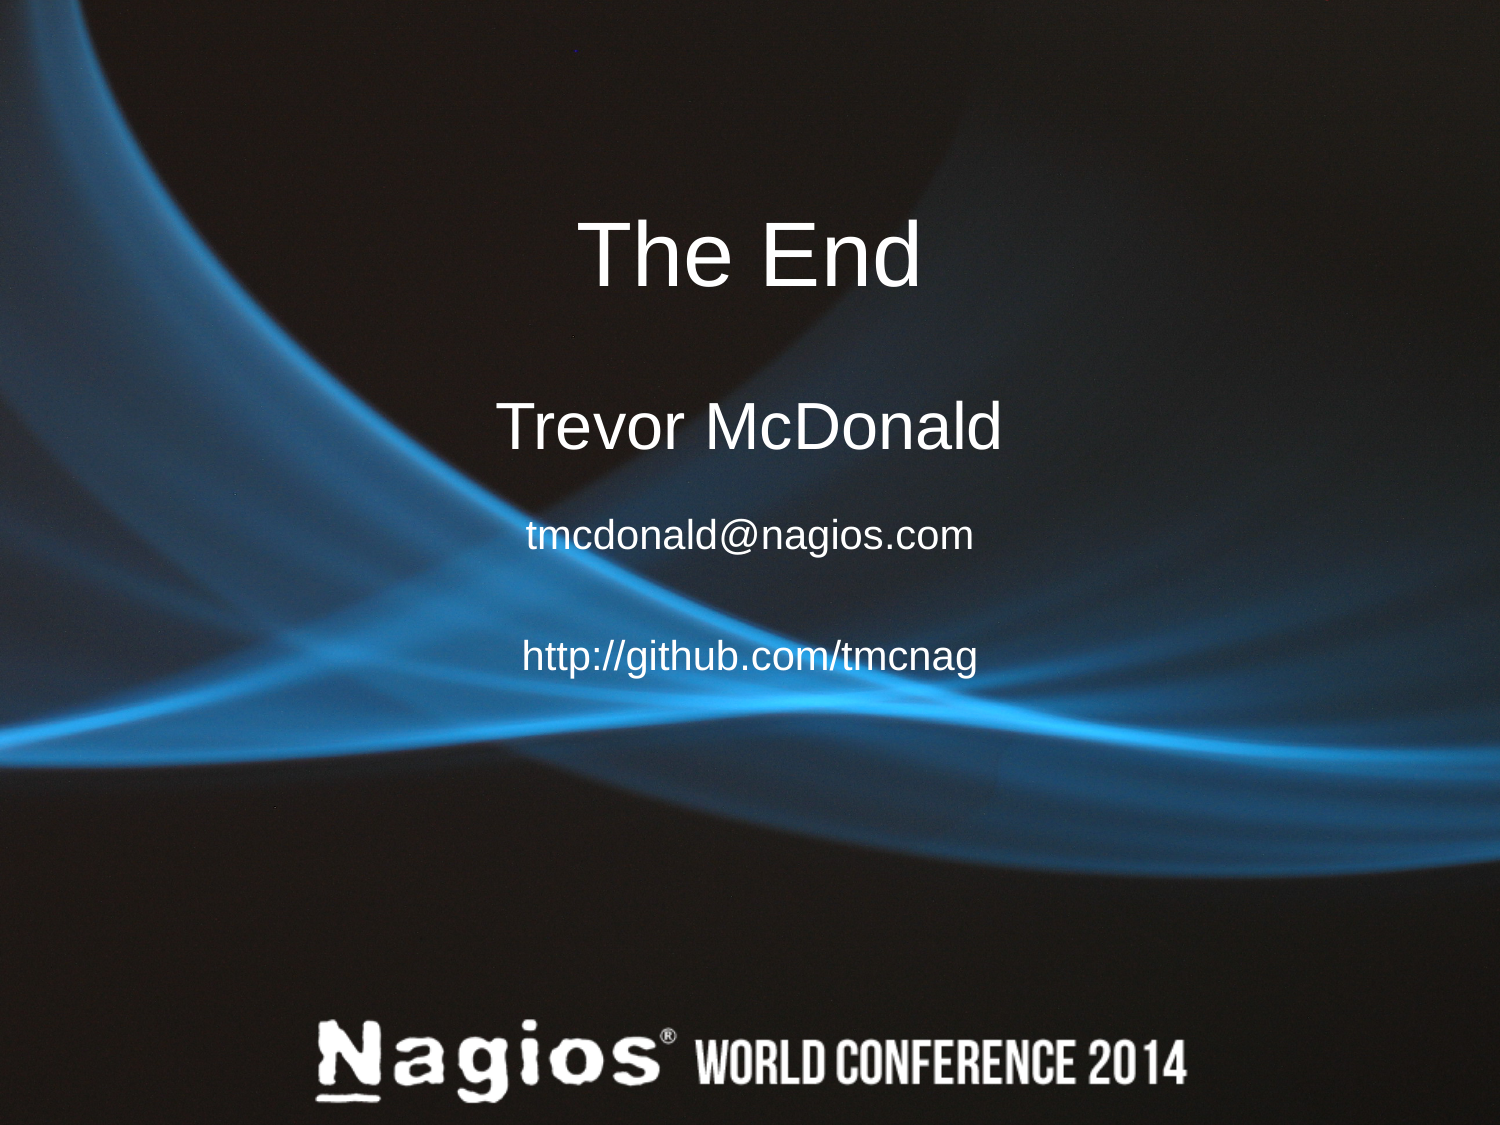

# The End
Trevor McDonald
tmcdonald@nagios.com
http://github.com/tmcnag